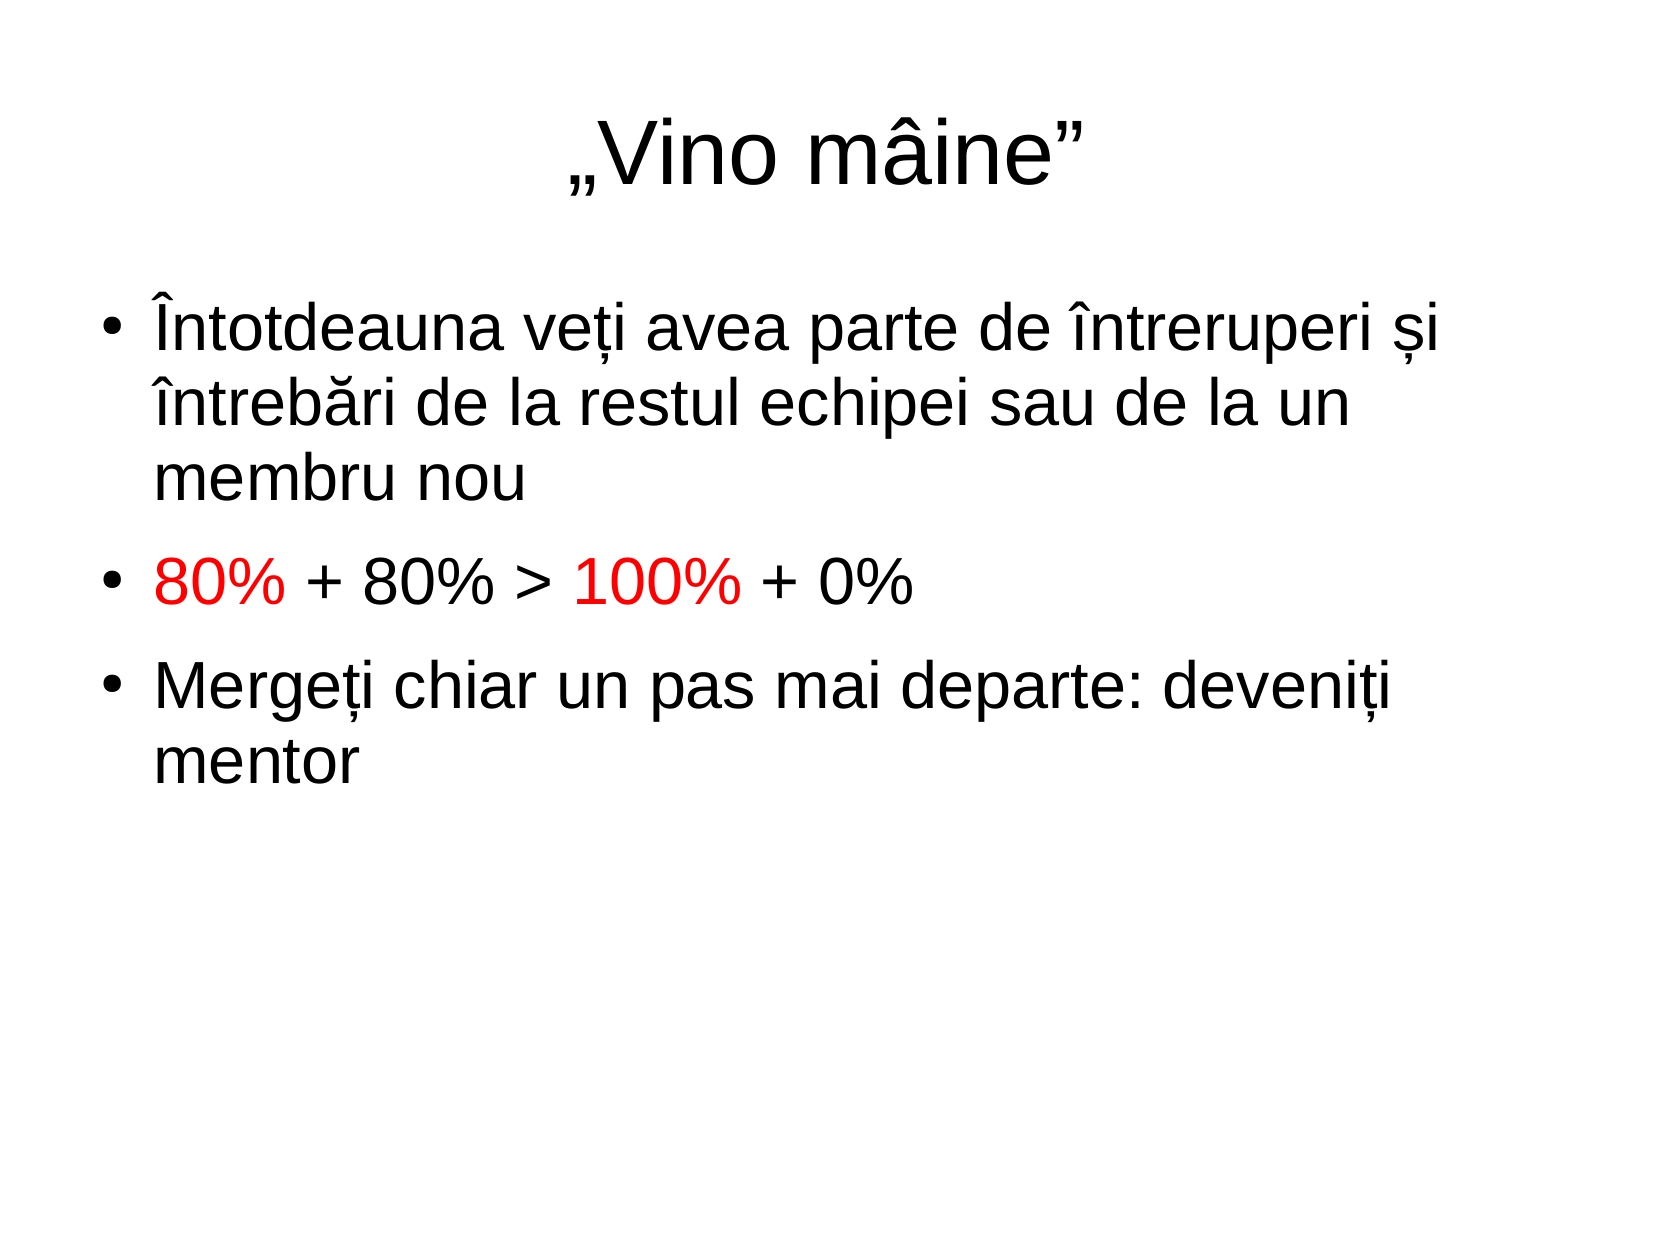

# „Vino mâine”
Întotdeauna veți avea parte de întreruperi și întrebări de la restul echipei sau de la un membru nou
80% + 80% > 100% + 0%
Mergeți chiar un pas mai departe: deveniți mentor